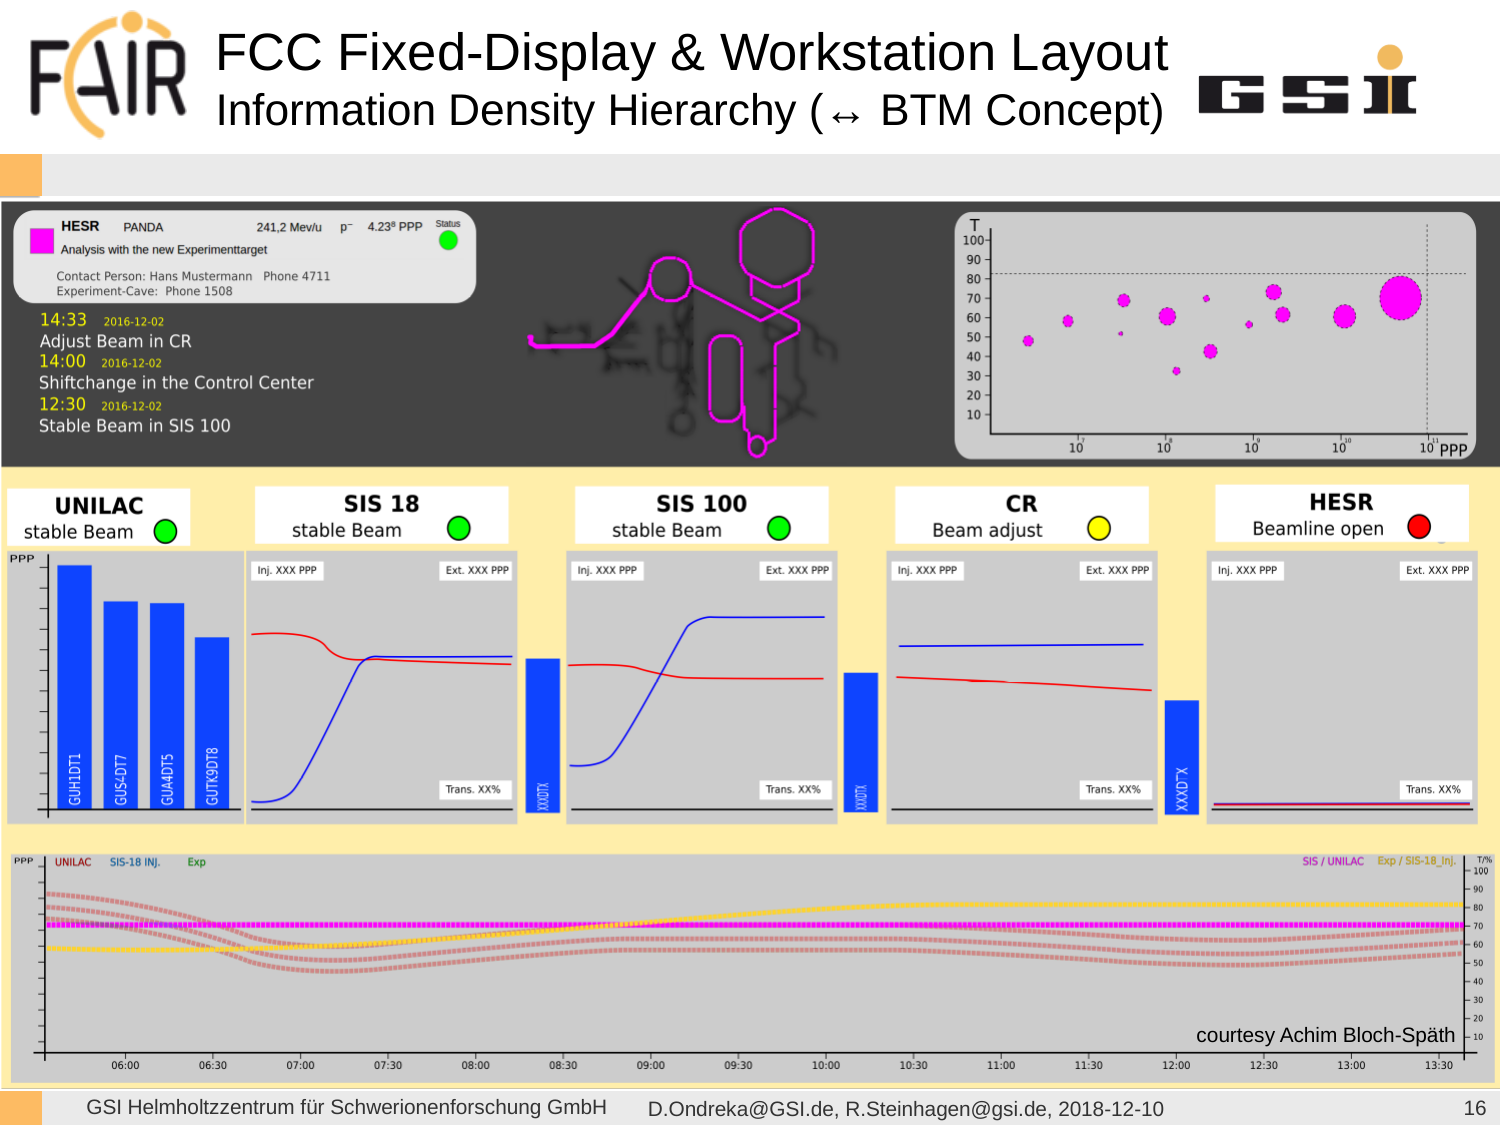

FCC Fixed-Display & Workstation Layout
Information Density Hierarchy (↔ BTM Concept)
courtesy Achim Bloch-Späth
courtesy Achim Bloch-Späth
Information Density/Level of Detail